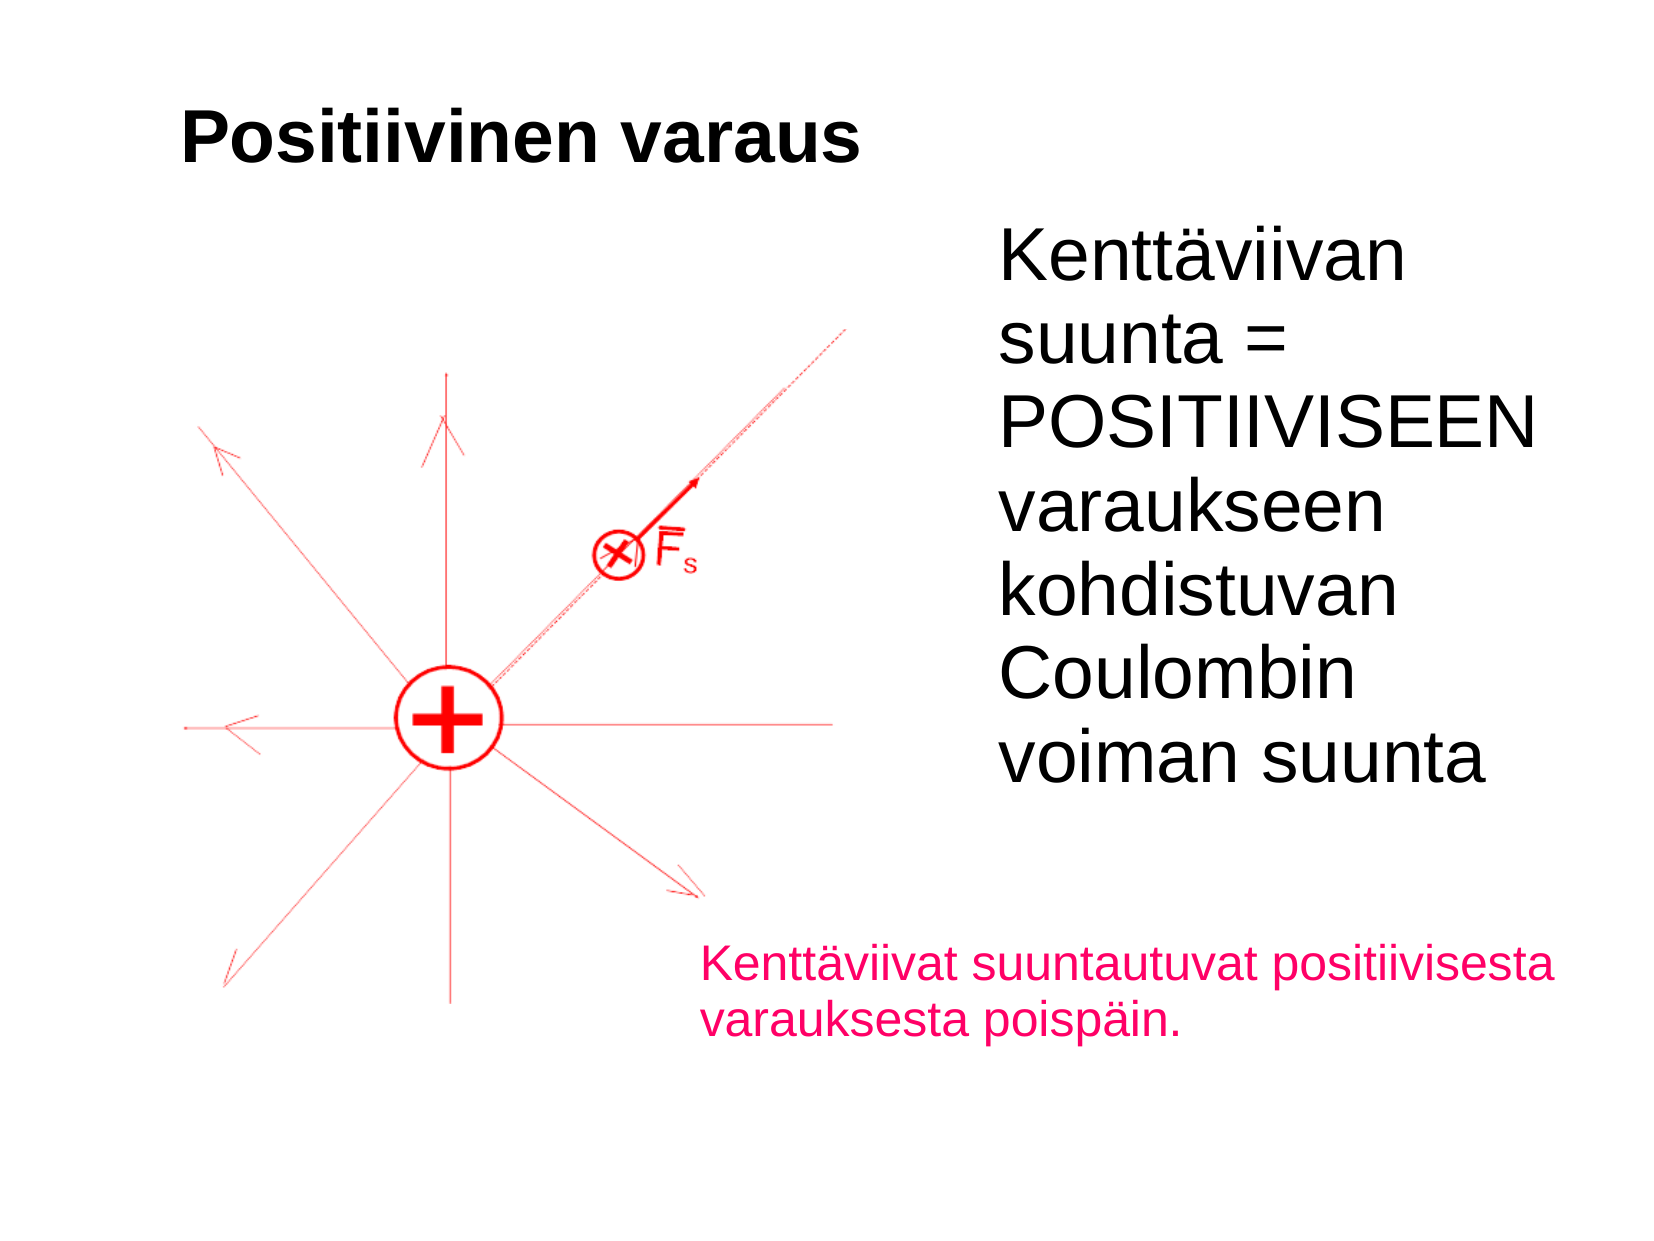

Positiivinen varaus
Kenttäviivan suunta =
POSITIIVISEEN
varaukseen kohdistuvan Coulombin voiman suunta
Kenttäviivat suuntautuvat positiivisesta varauksesta poispäin.